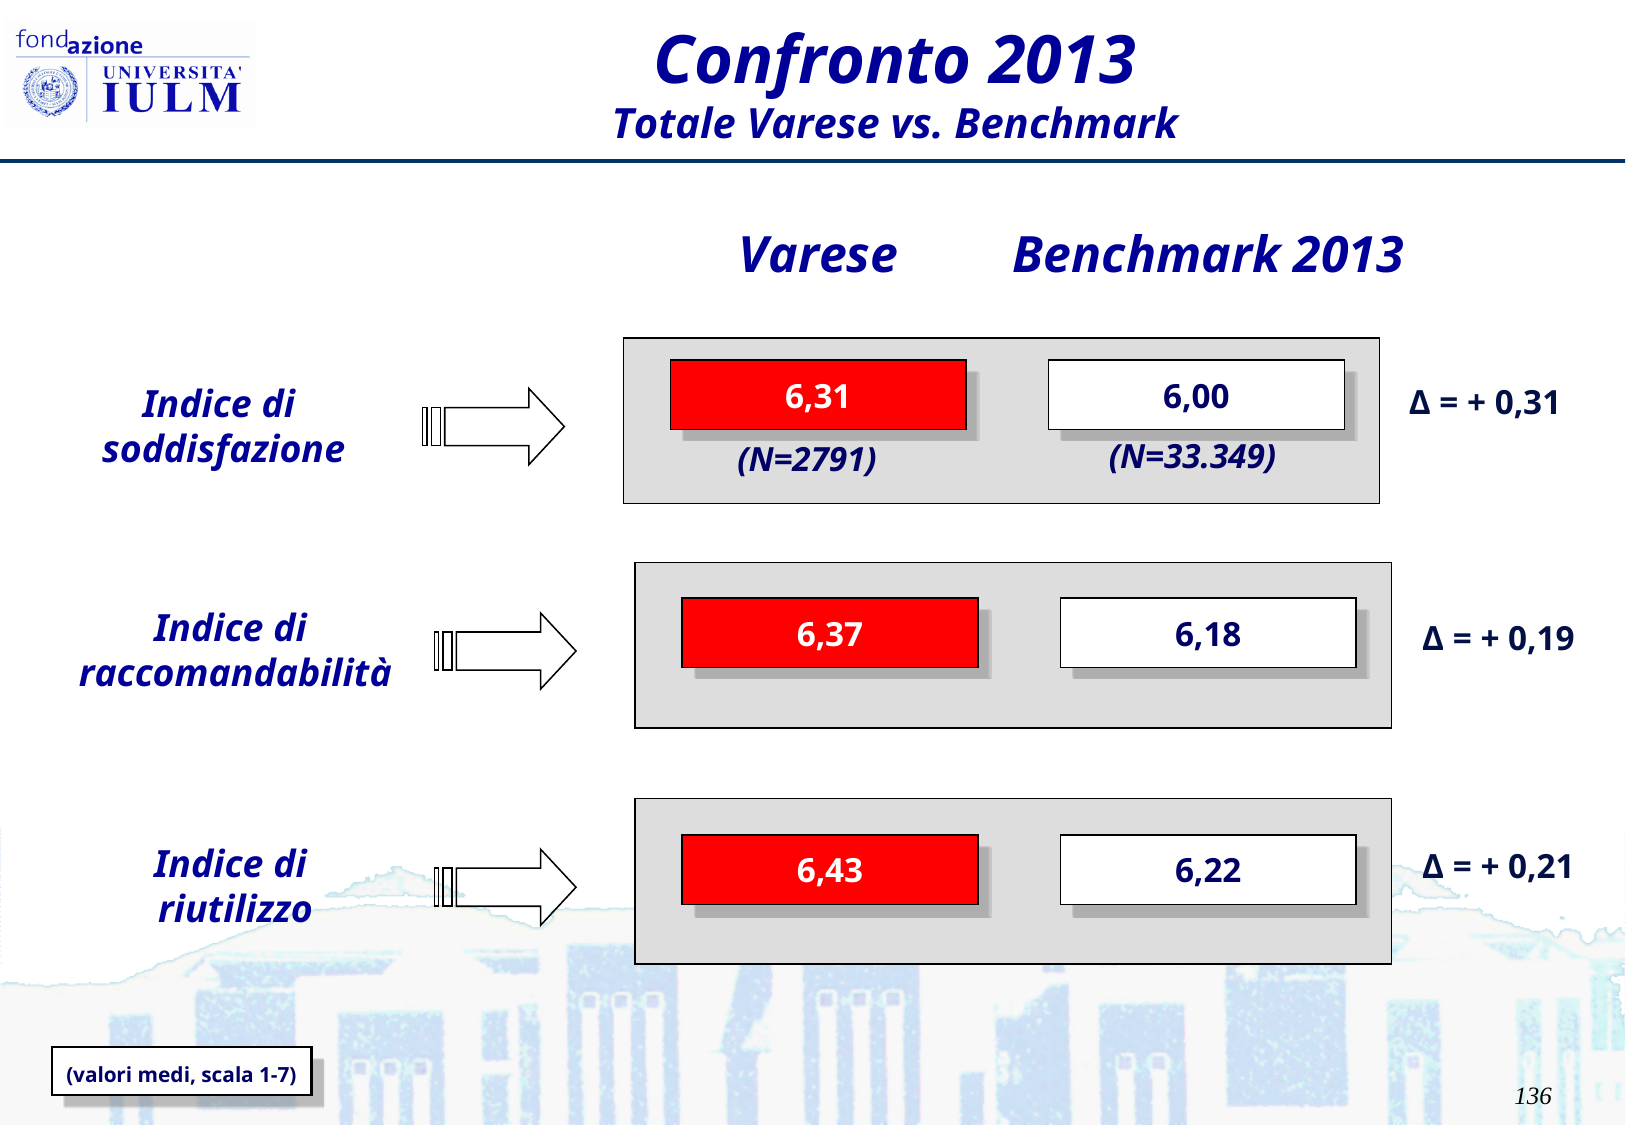

Confronto 2013
Totale Varese vs. Benchmark
Varese
Benchmark 2013
6,31
6,00
Indice di
soddisfazione
Δ = + 0,31
(N=33.349)
(N=2791)
Indice di
raccomandabilità
6,37
6,18
Δ = + 0,19
Indice di
riutilizzo
6,43
6,22
Δ = + 0,21
(valori medi, scala 1-7)